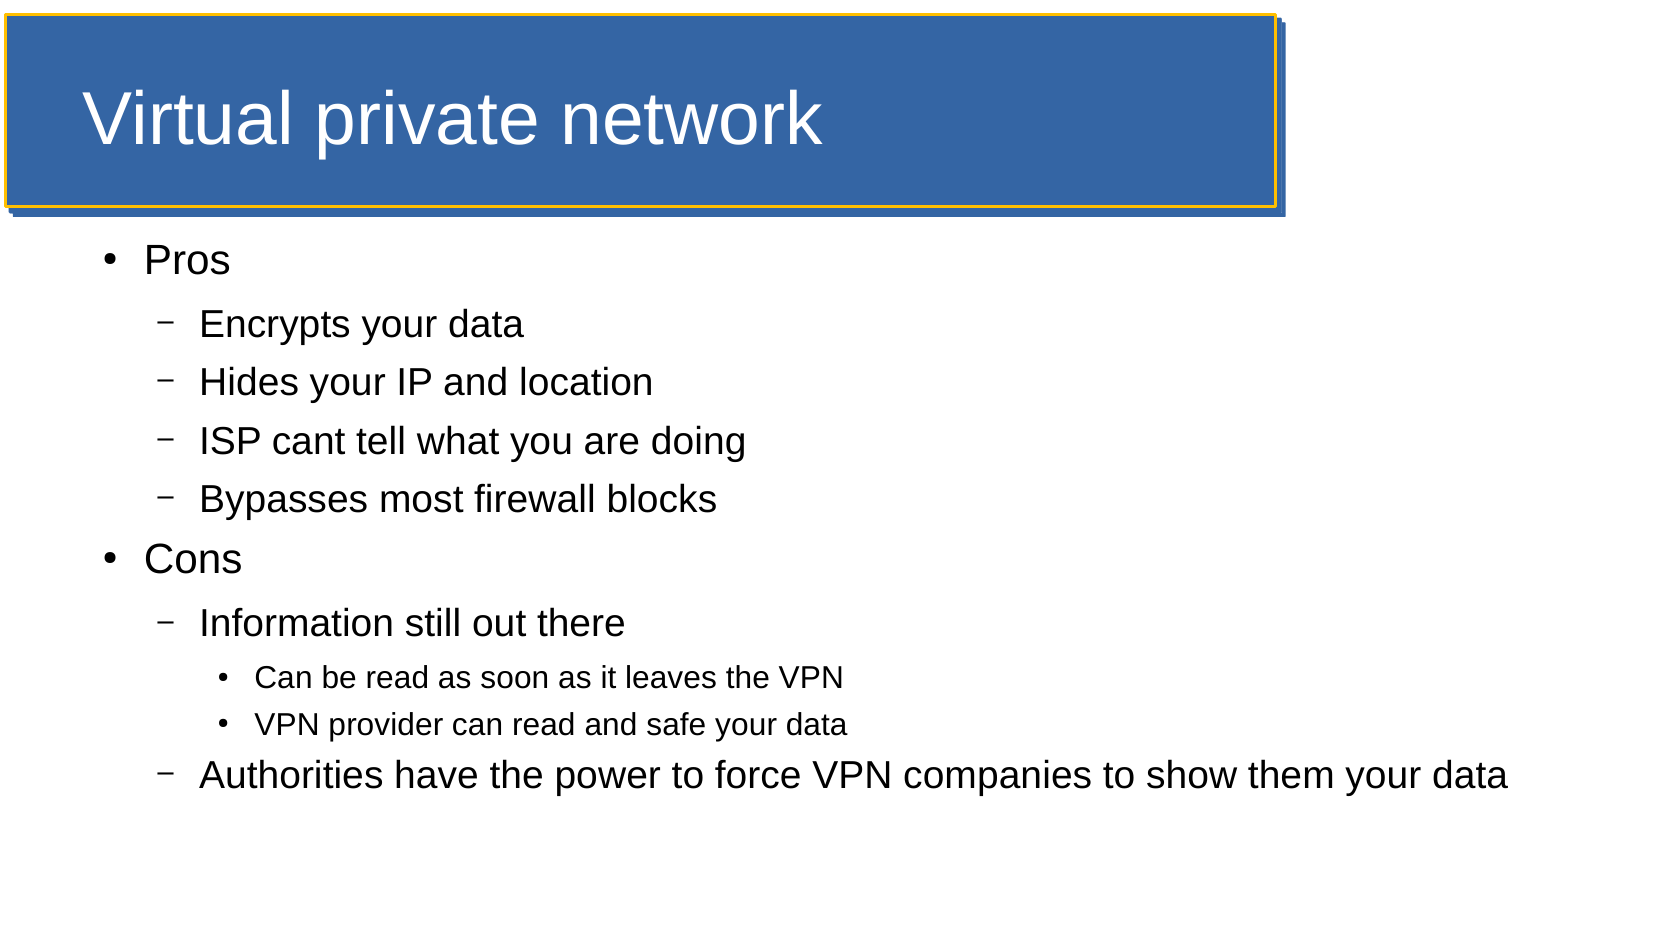

# Virtual private network
Pros
Encrypts your data
Hides your IP and location
ISP cant tell what you are doing
Bypasses most firewall blocks
Cons
Information still out there
Can be read as soon as it leaves the VPN
VPN provider can read and safe your data
Authorities have the power to force VPN companies to show them your data